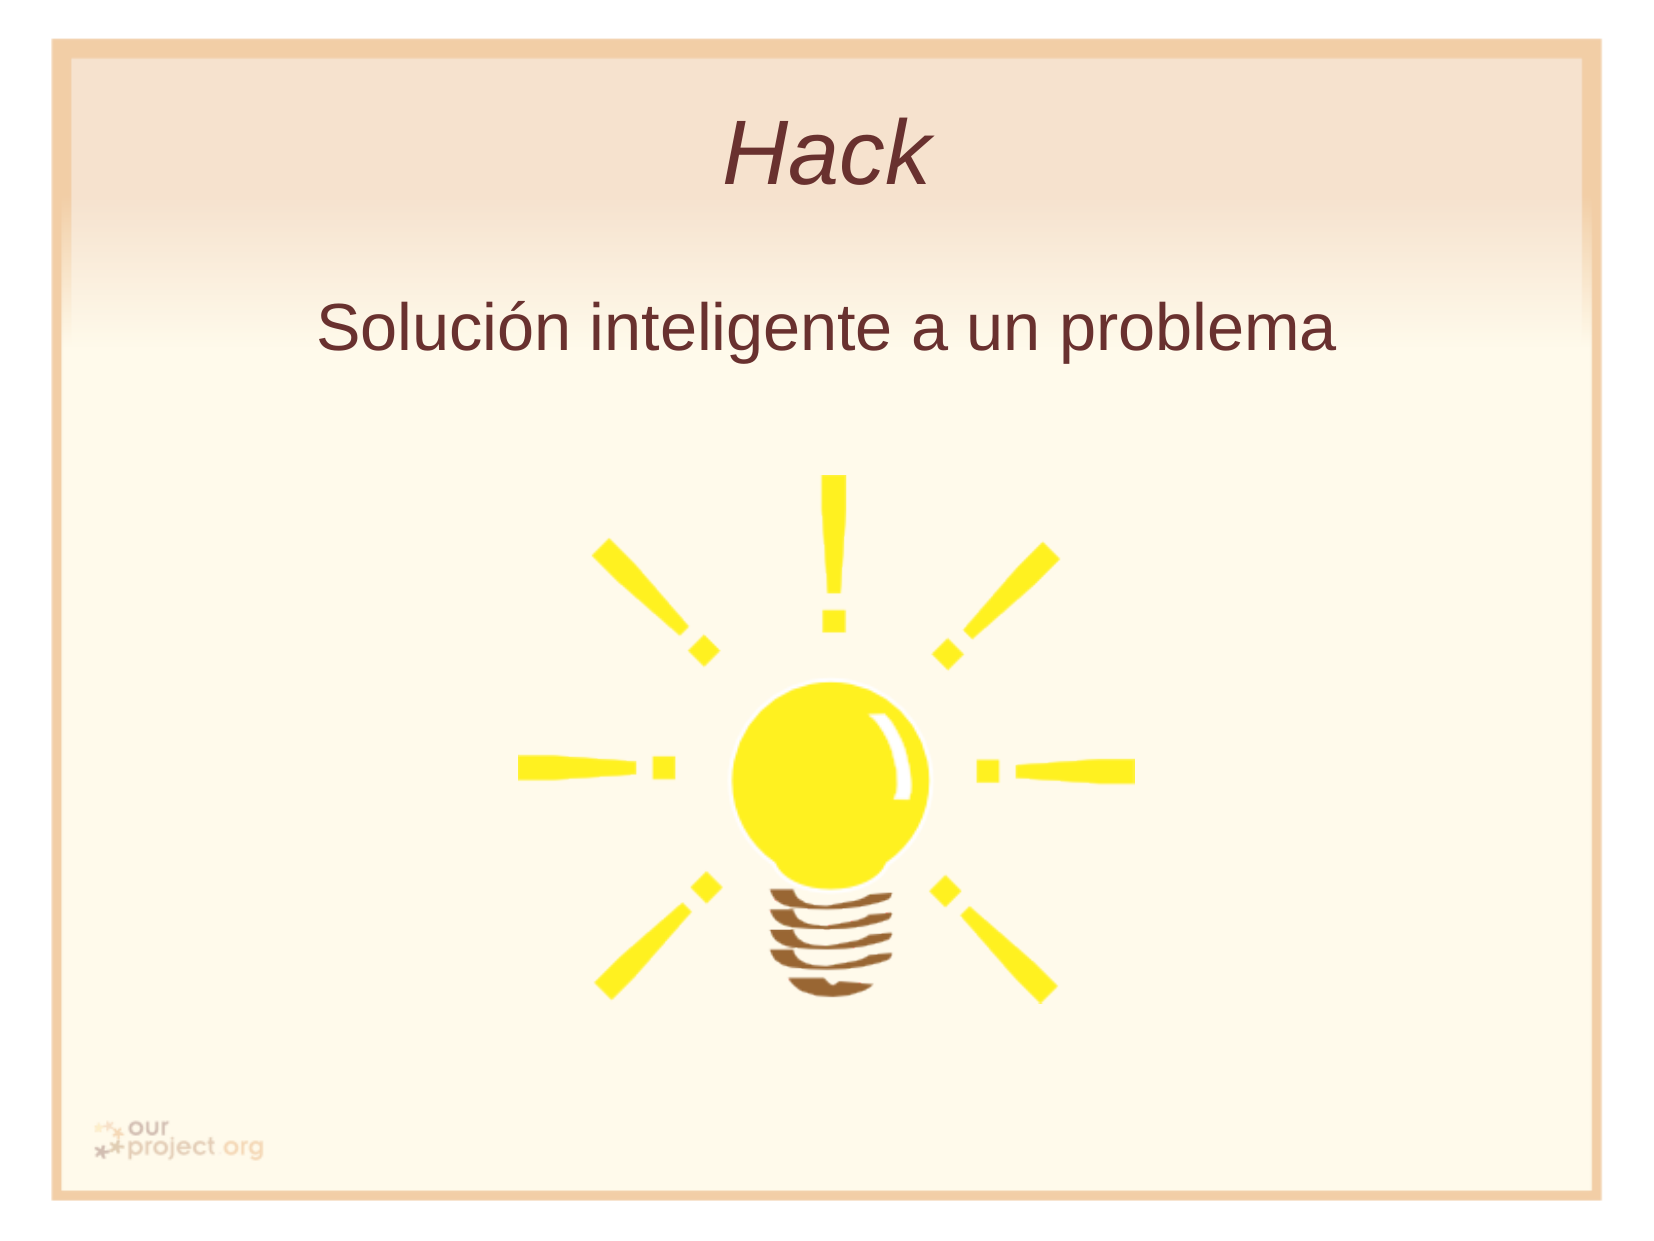

# Hack
Solución inteligente a un problema